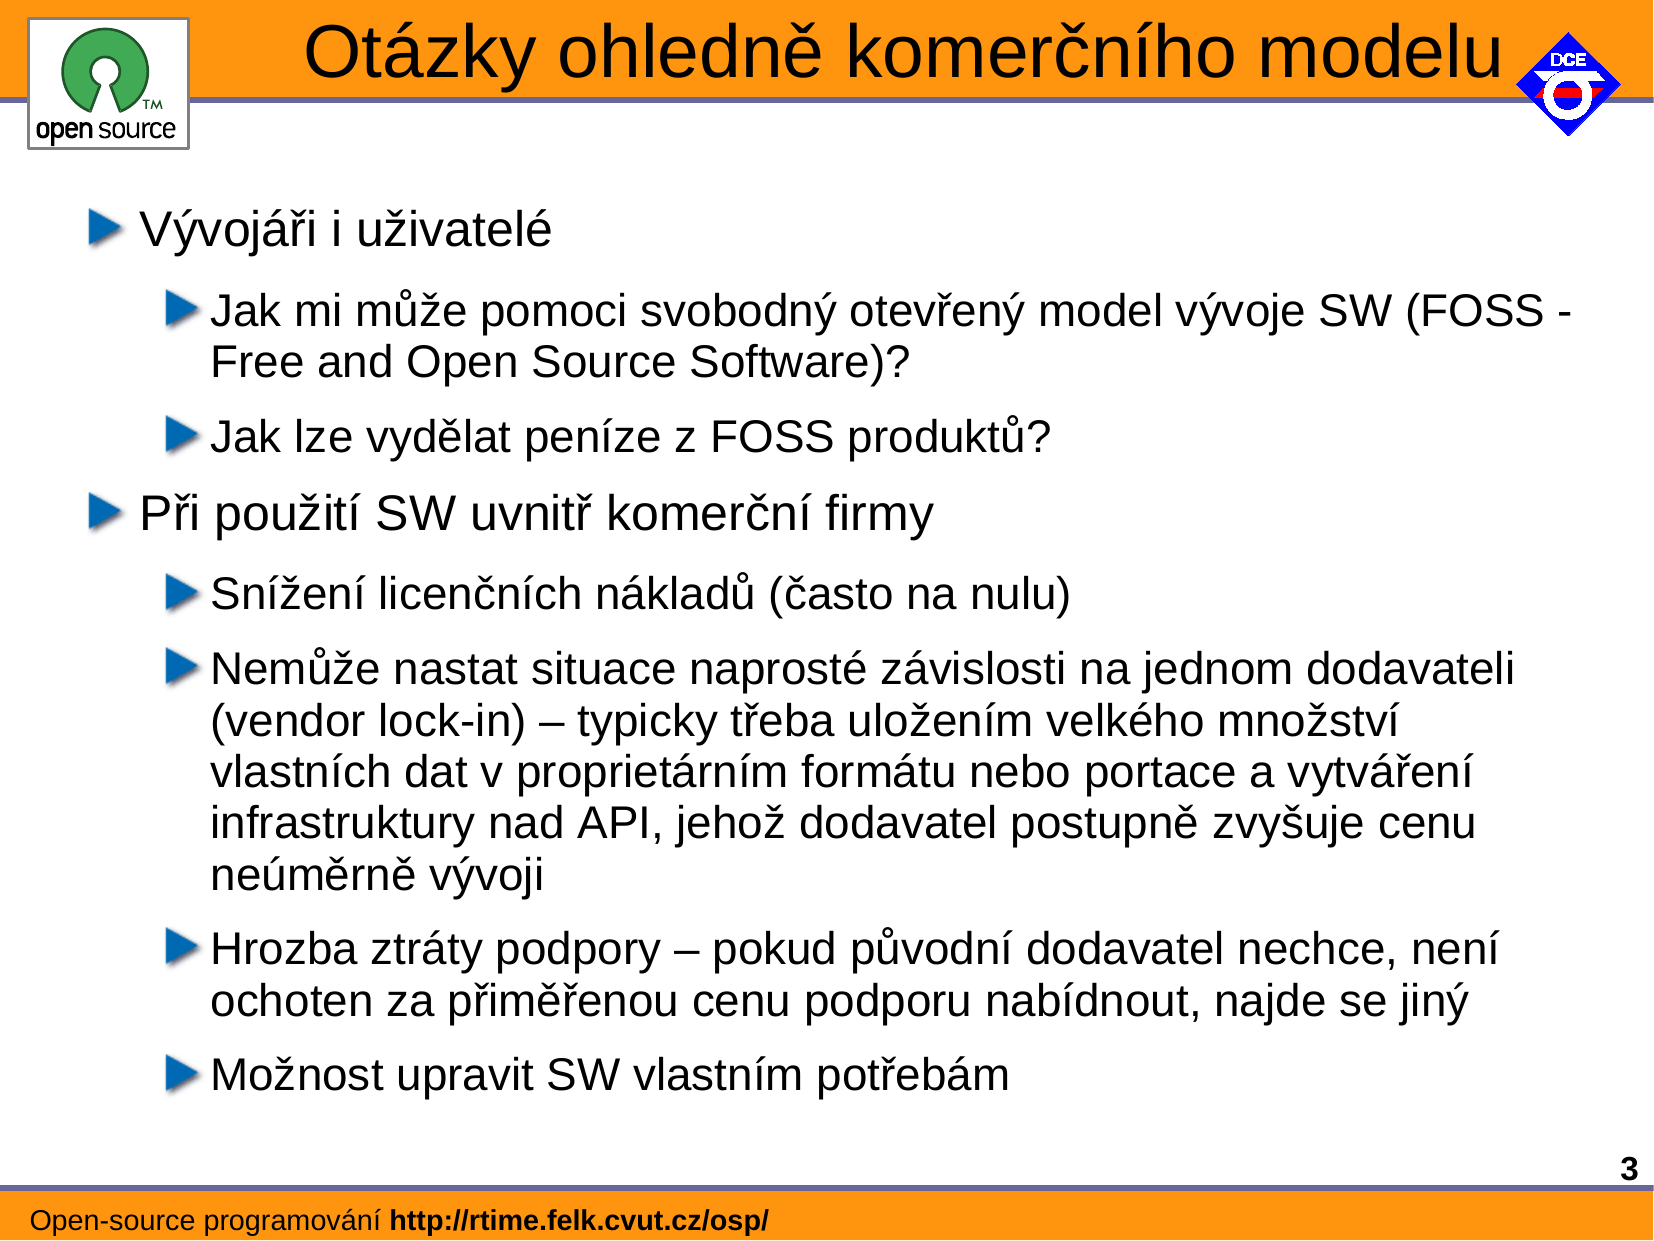

# Otázky ohledně komerčního modelu
Vývojáři i uživatelé
Jak mi může pomoci svobodný otevřený model vývoje SW (FOSS - Free and Open Source Software)?
Jak lze vydělat peníze z FOSS produktů?
Při použití SW uvnitř komerční firmy
Snížení licenčních nákladů (často na nulu)
Nemůže nastat situace naprosté závislosti na jednom dodavateli (vendor lock-in) – typicky třeba uložením velkého množství vlastních dat v proprietárním formátu nebo portace a vytváření infrastruktury nad API, jehož dodavatel postupně zvyšuje cenu neúměrně vývoji
Hrozba ztráty podpory – pokud původní dodavatel nechce, není ochoten za přiměřenou cenu podporu nabídnout, najde se jiný
Možnost upravit SW vlastním potřebám